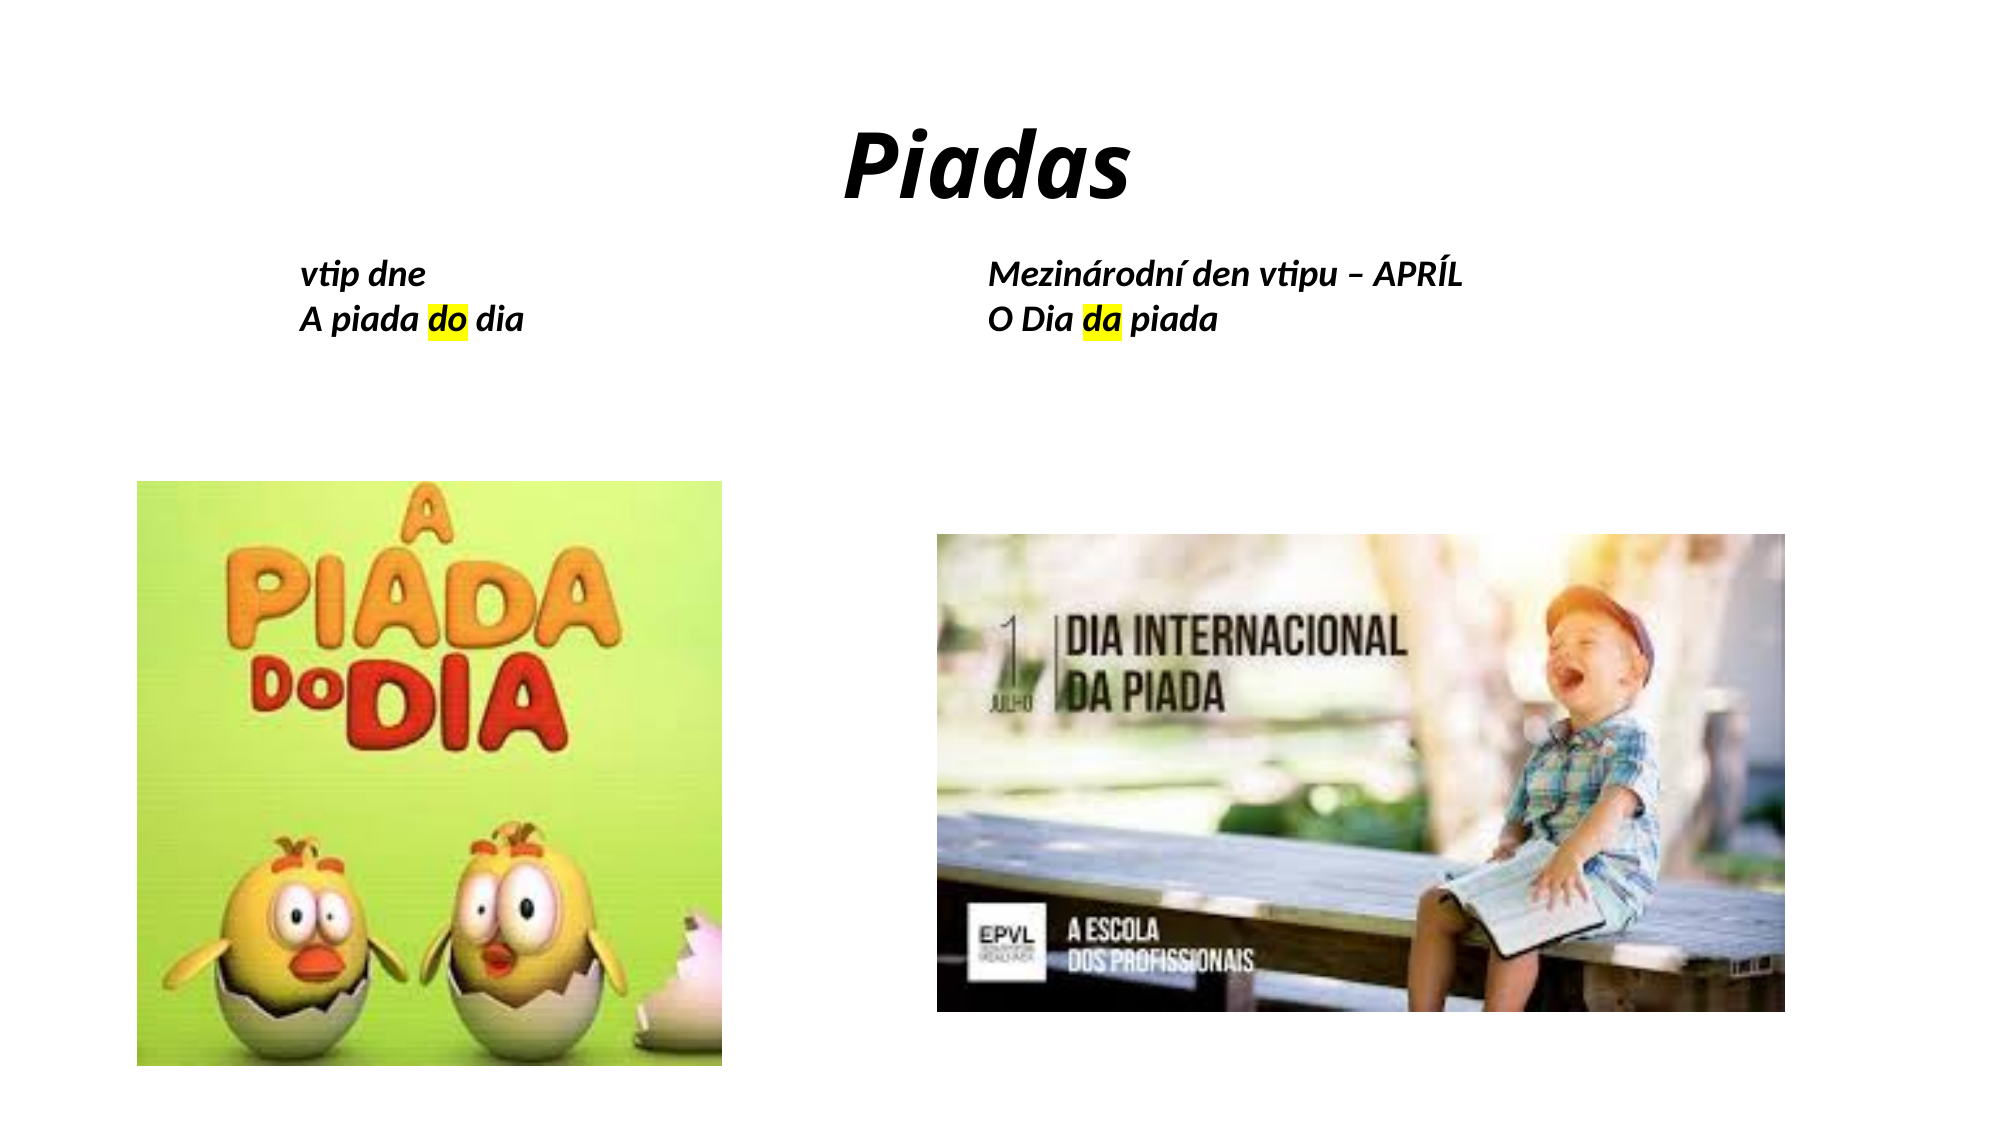

# Piadas
vtip dne
A piada do dia
Mezinárodní den vtipu – APRÍL
O Dia da piada